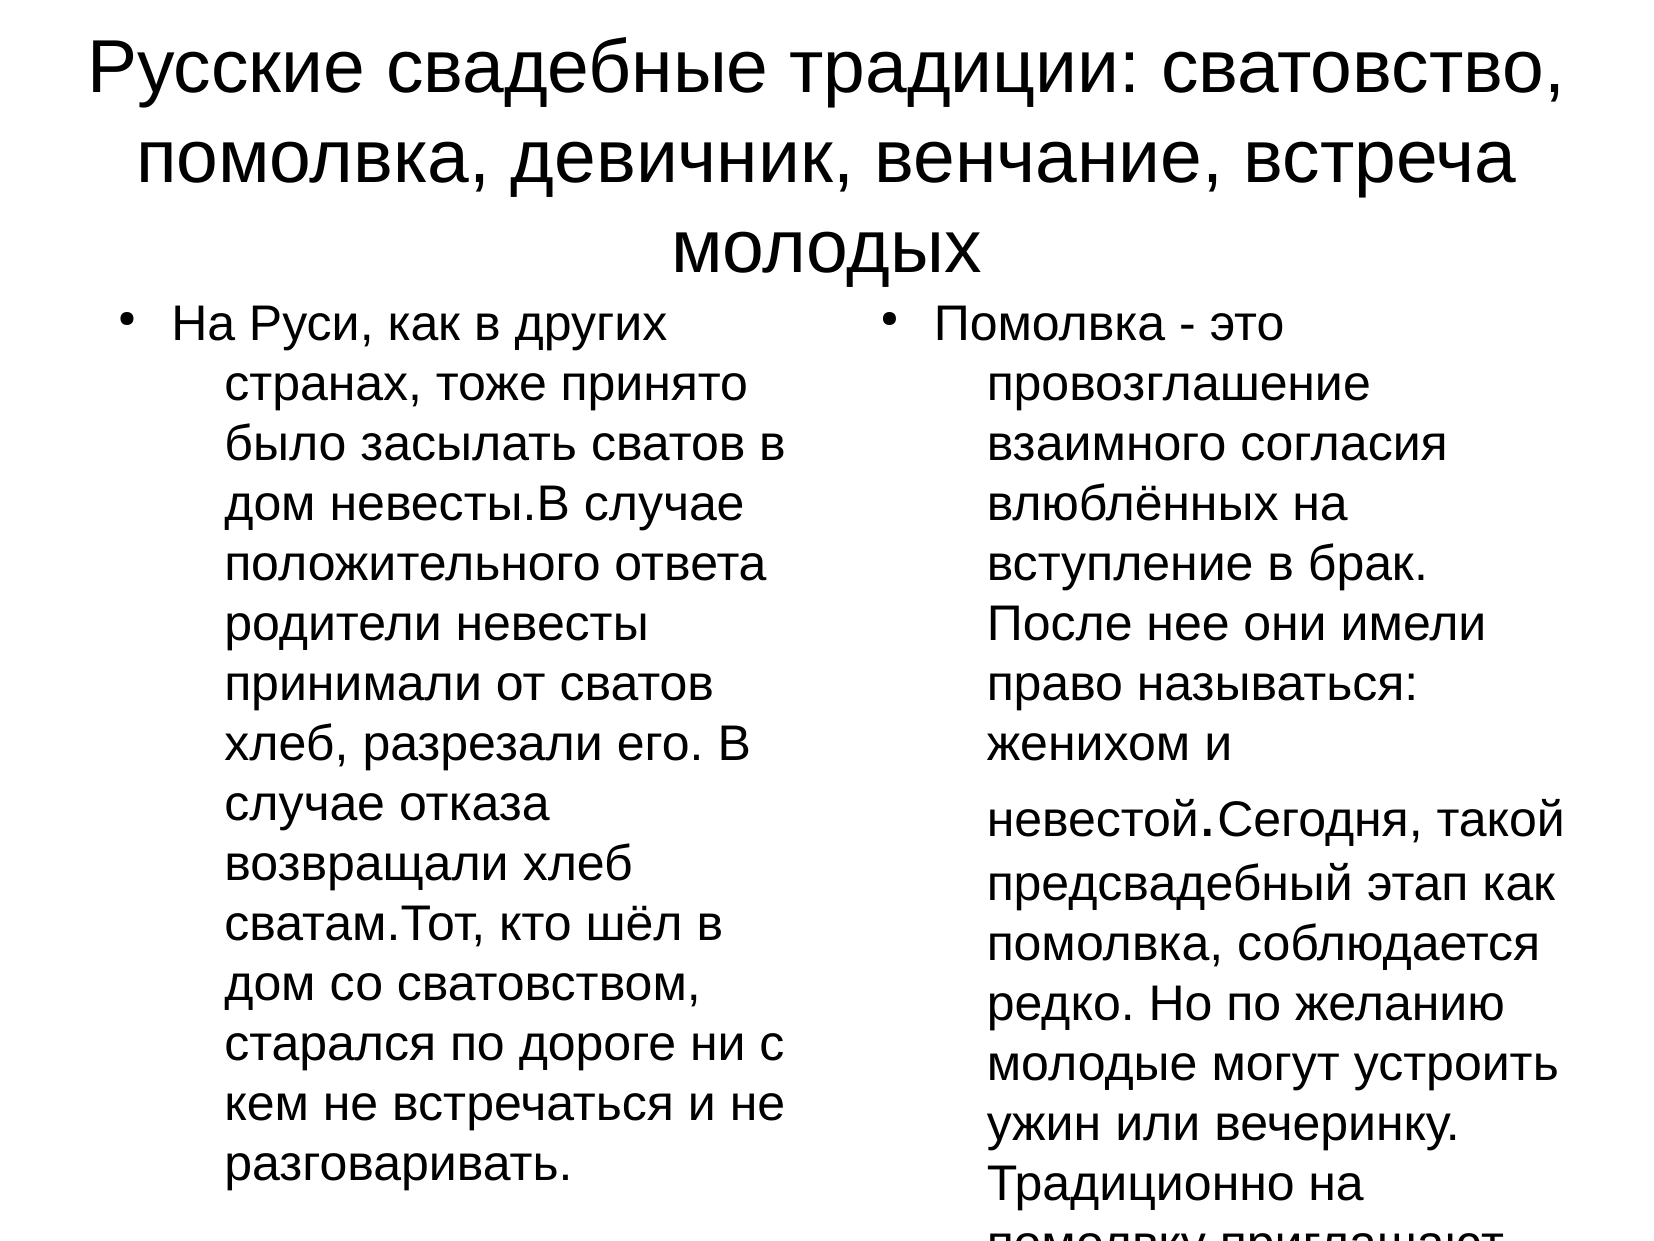

# Русские свадебные традиции: сватовство, помолвка, девичник, венчание, встреча молодых
На Руси, как в других странах, тоже принято было засылать сватов в дом невесты.В случае положительного ответа родители невесты принимали от сватов хлеб, разрезали его. В случае отказа возвращали хлеб сватам.Тот, кто шёл в дом со сватовством, старался по дороге ни с кем не встречаться и не разговаривать.
Помолвка - это провозглашение взаимного согласия влюблённых на вступление в брак. После нее они имели право называться: женихом и невестой.Сегодня, такой предсвадебный этап как помолвка, соблюдается редко. Но по желанию молодые могут устроить ужин или вечеринку. Традиционно на помолвку приглашают родственников и друзей.